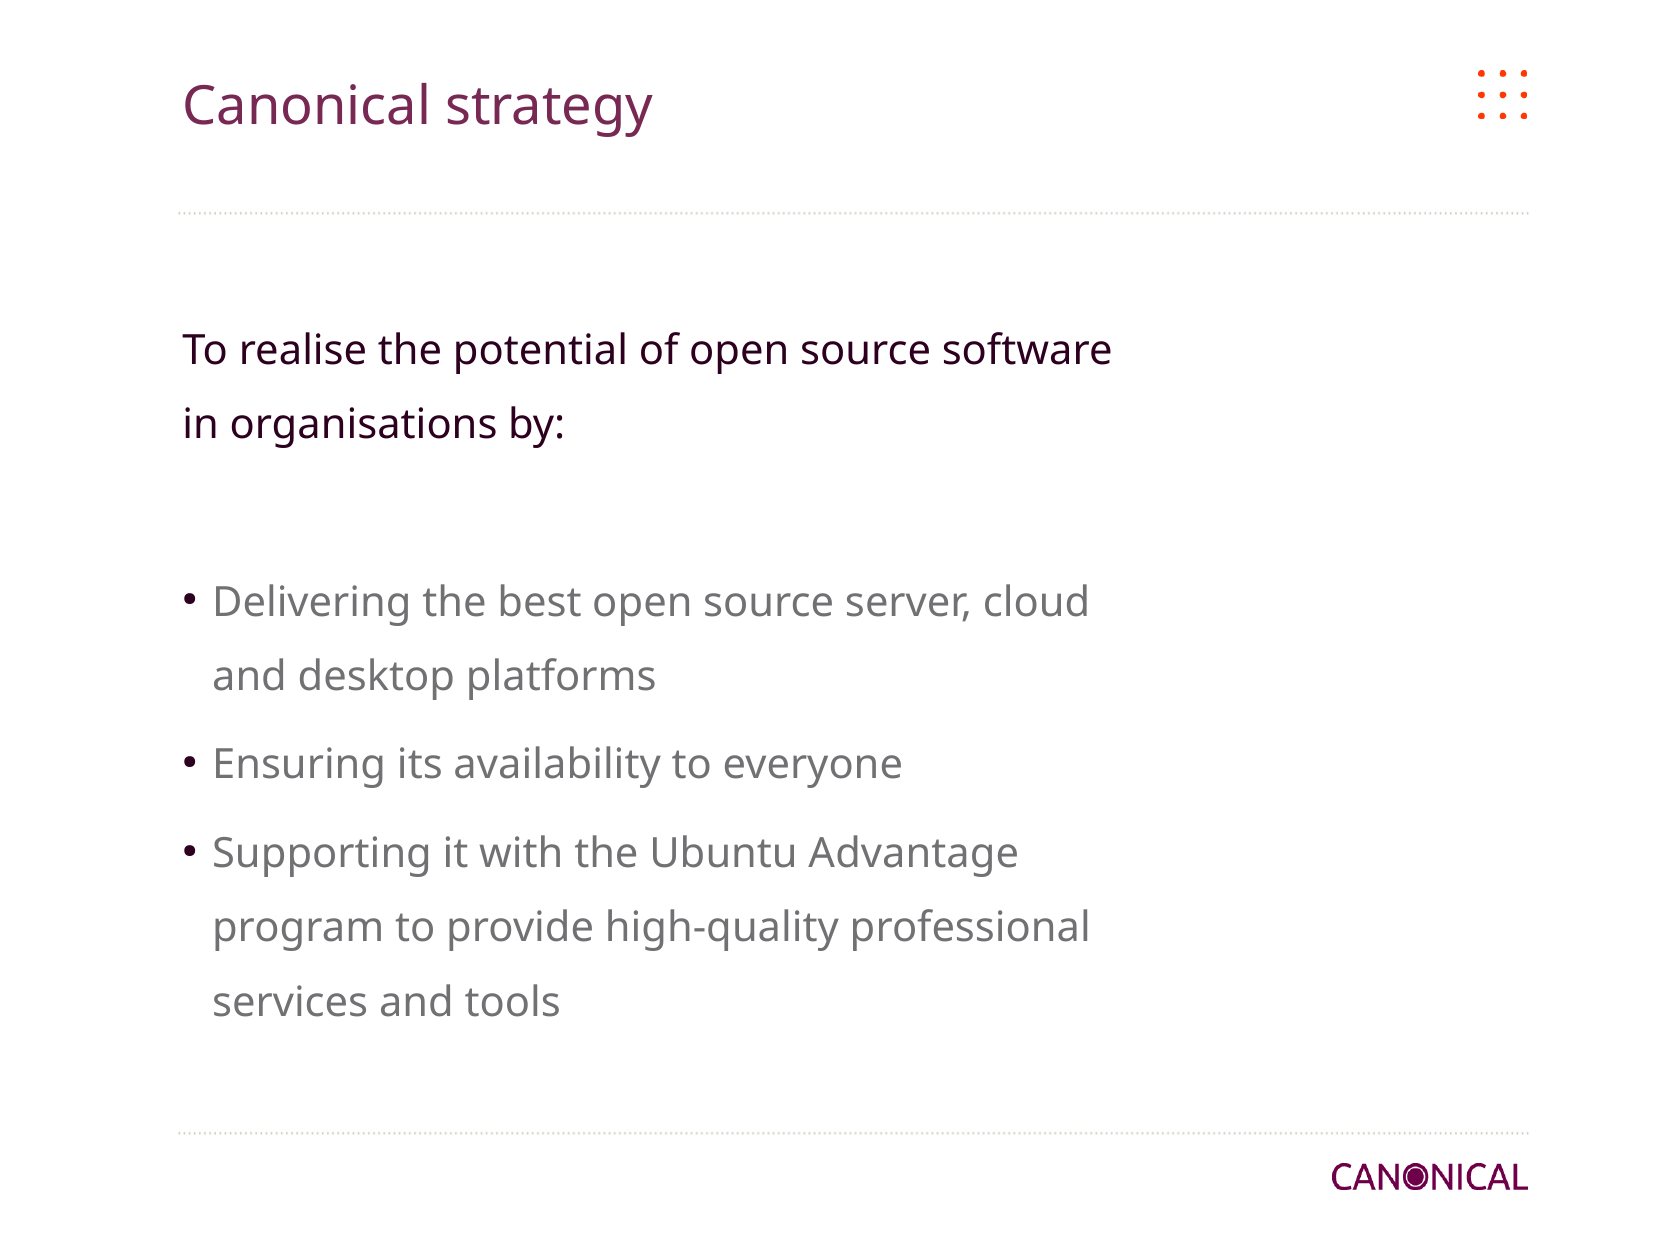

Canonical strategy
To realise the potential of open source software in organisations by:
Delivering the best open source server, cloud and desktop platforms
Ensuring its availability to everyone
Supporting it with the Ubuntu Advantage program to provide high-quality professional services and tools